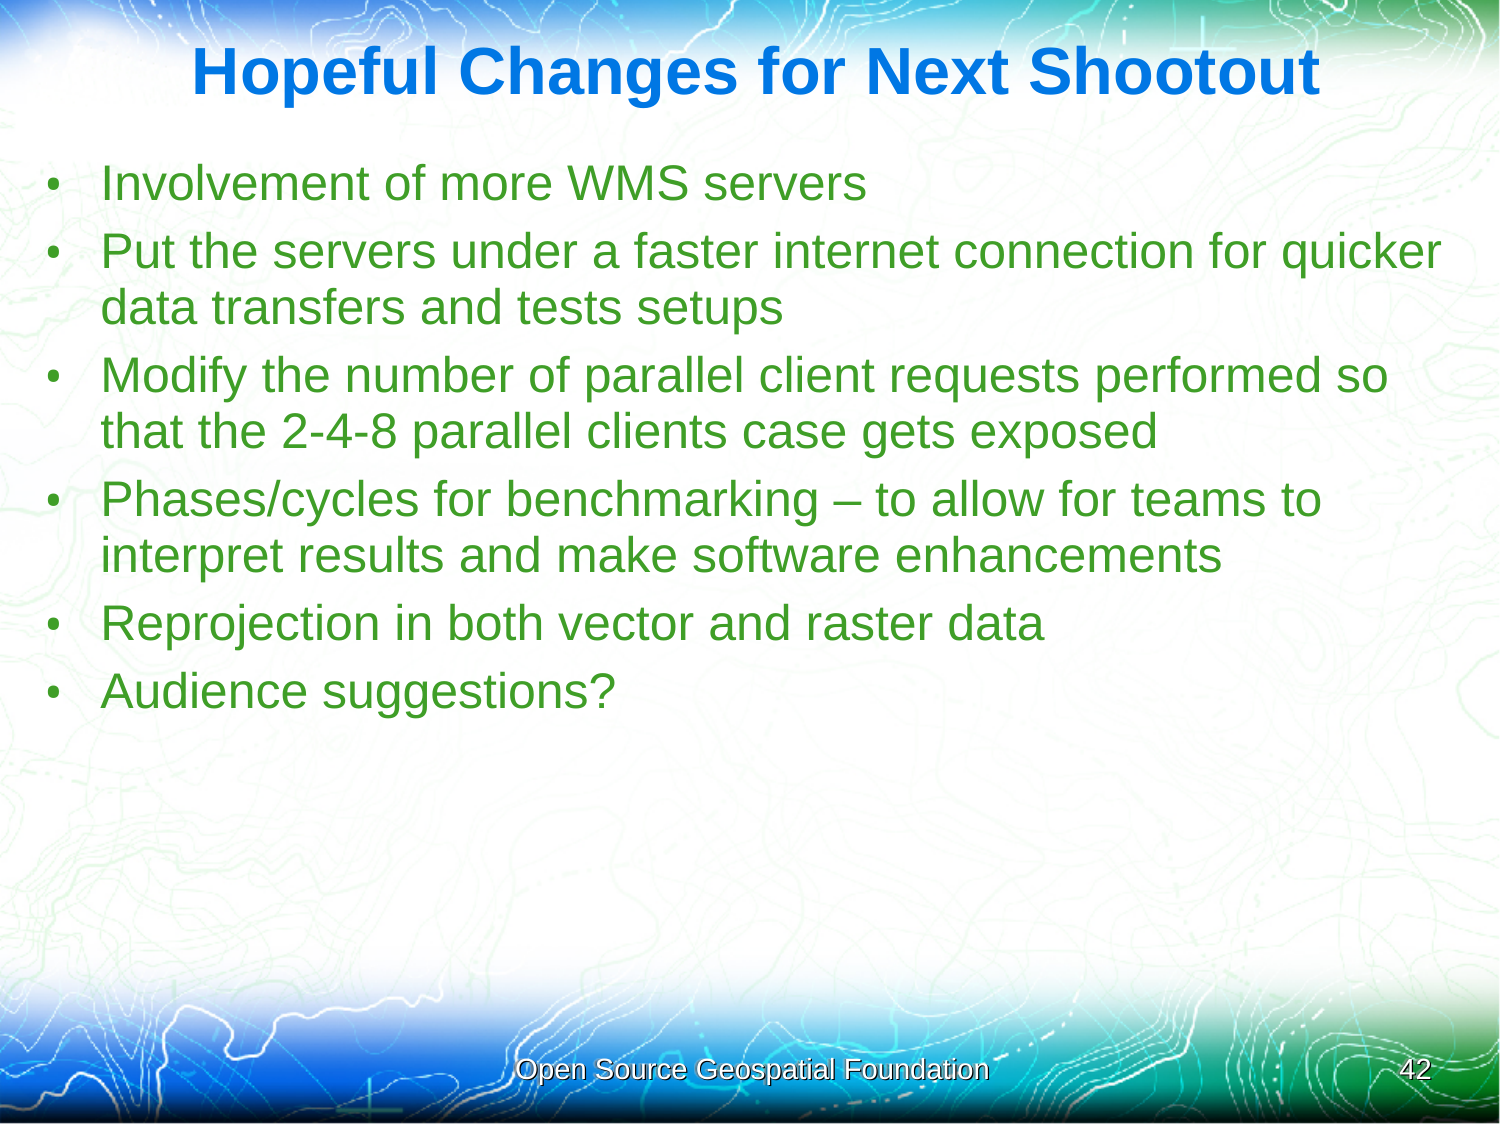

# Hopeful Changes for Next Shootout
Involvement of more WMS servers
Put the servers under a faster internet connection for quicker data transfers and tests setups
Modify the number of parallel client requests performed so that the 2-4-8 parallel clients case gets exposed
Phases/cycles for benchmarking – to allow for teams to interpret results and make software enhancements
Reprojection in both vector and raster data
Audience suggestions?
Open Source Geospatial Foundation
42